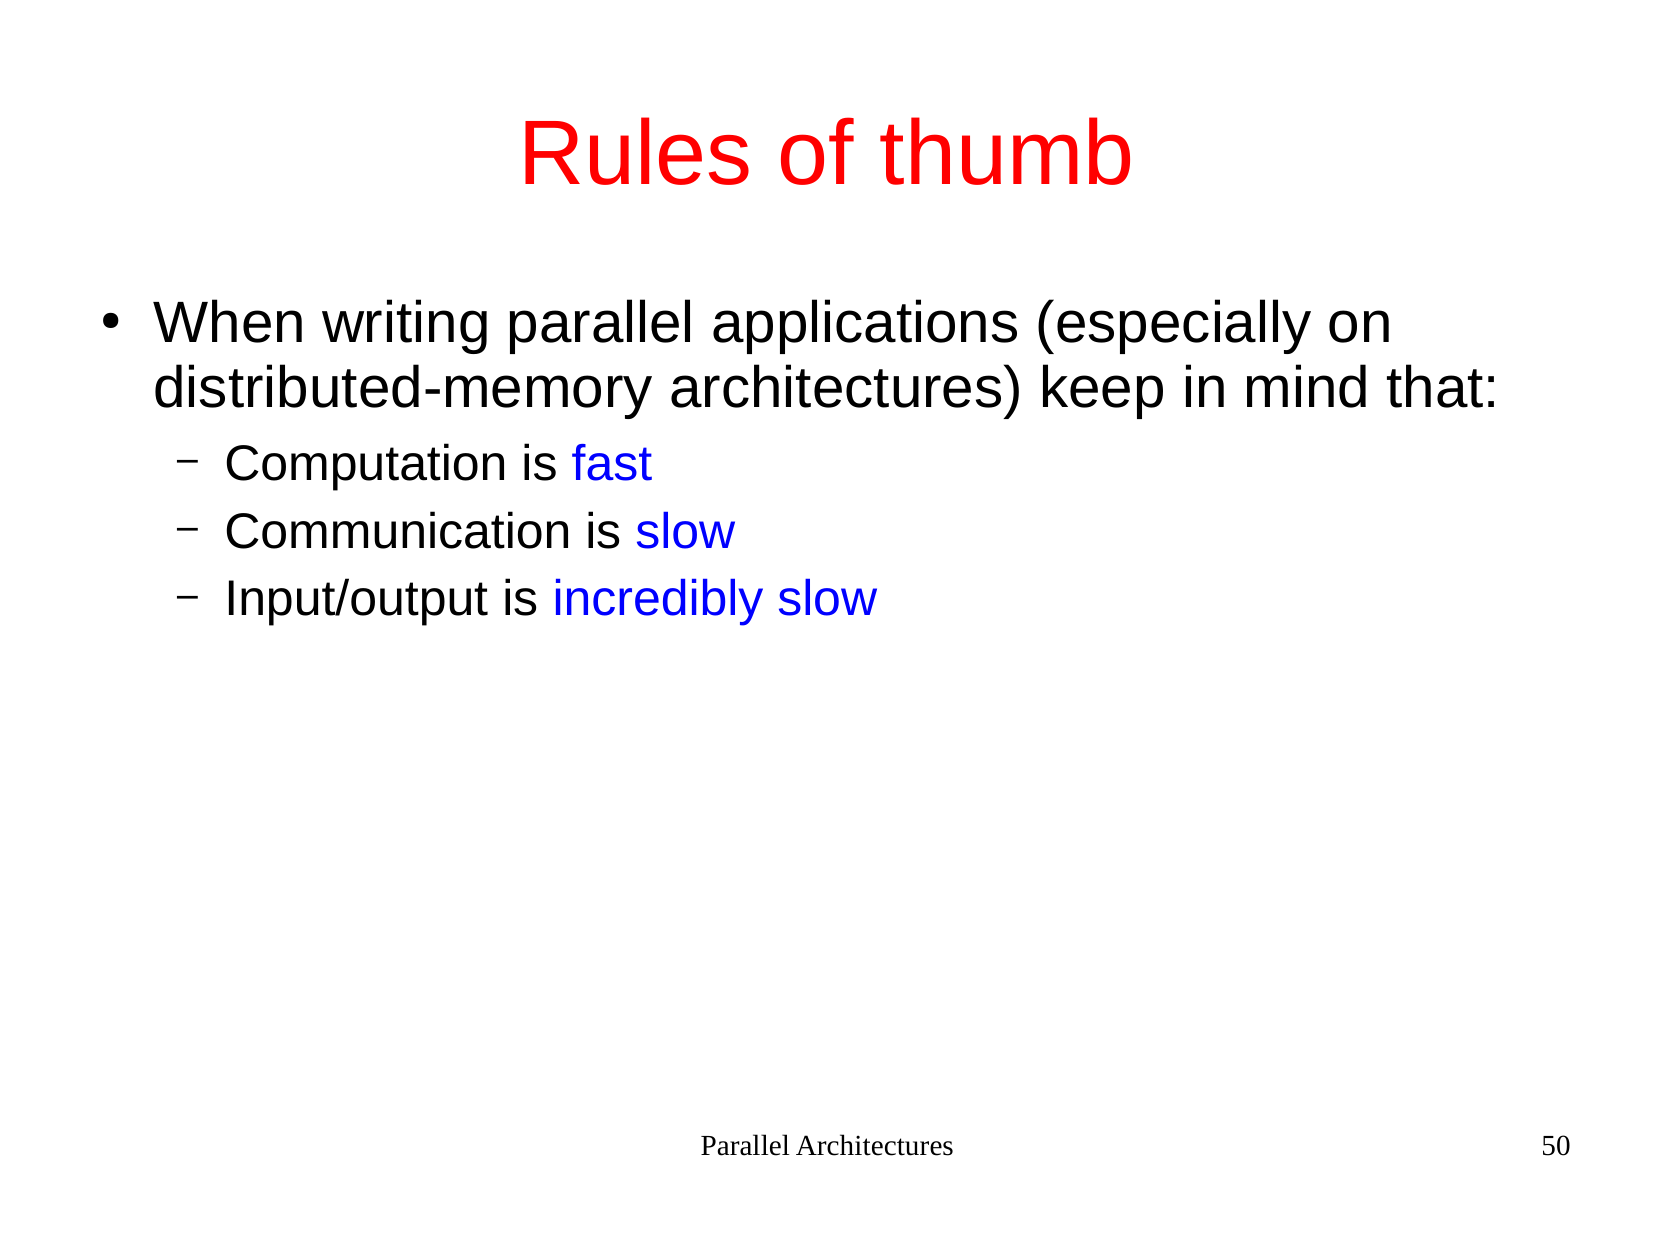

# Rules of thumb
When writing parallel applications (especially on distributed-memory architectures) keep in mind that:
Computation is fast
Communication is slow
Input/output is incredibly slow
Parallel Architectures
50